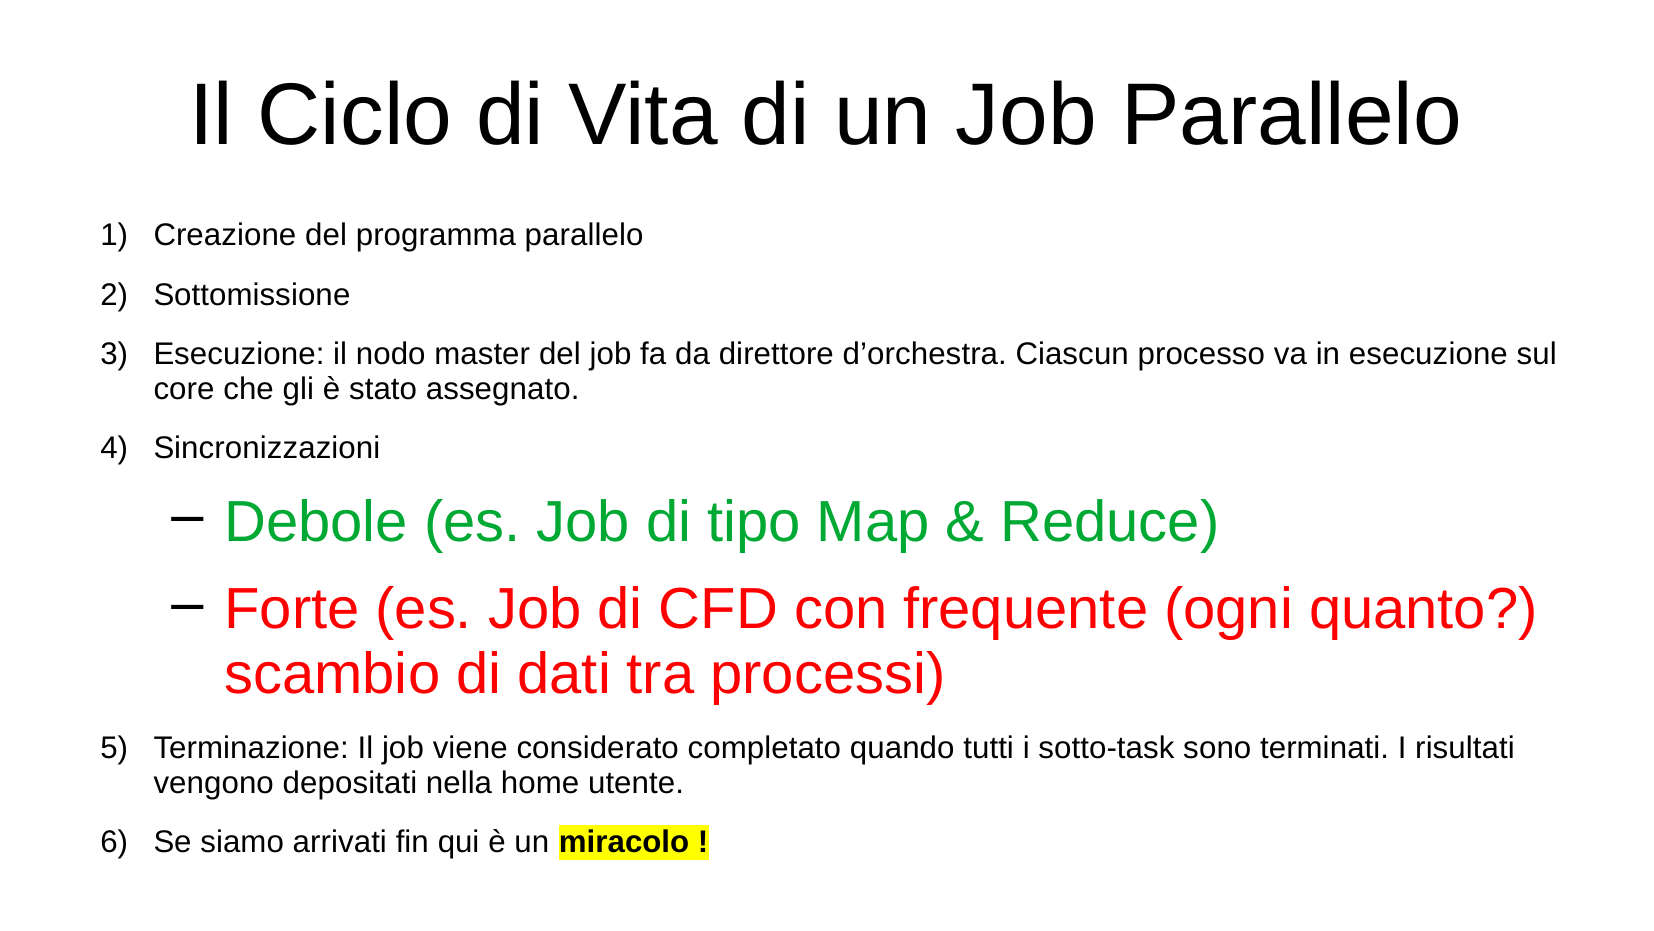

# Il Ciclo di Vita di un Job Parallelo
Creazione del programma parallelo
Sottomissione
Esecuzione: il nodo master del job fa da direttore d’orchestra. Ciascun processo va in esecuzione sul core che gli è stato assegnato.
Sincronizzazioni
Debole (es. Job di tipo Map & Reduce)
Forte (es. Job di CFD con frequente (ogni quanto?) scambio di dati tra processi)
Terminazione: Il job viene considerato completato quando tutti i sotto-task sono terminati. I risultati vengono depositati nella home utente.
Se siamo arrivati fin qui è un miracolo !